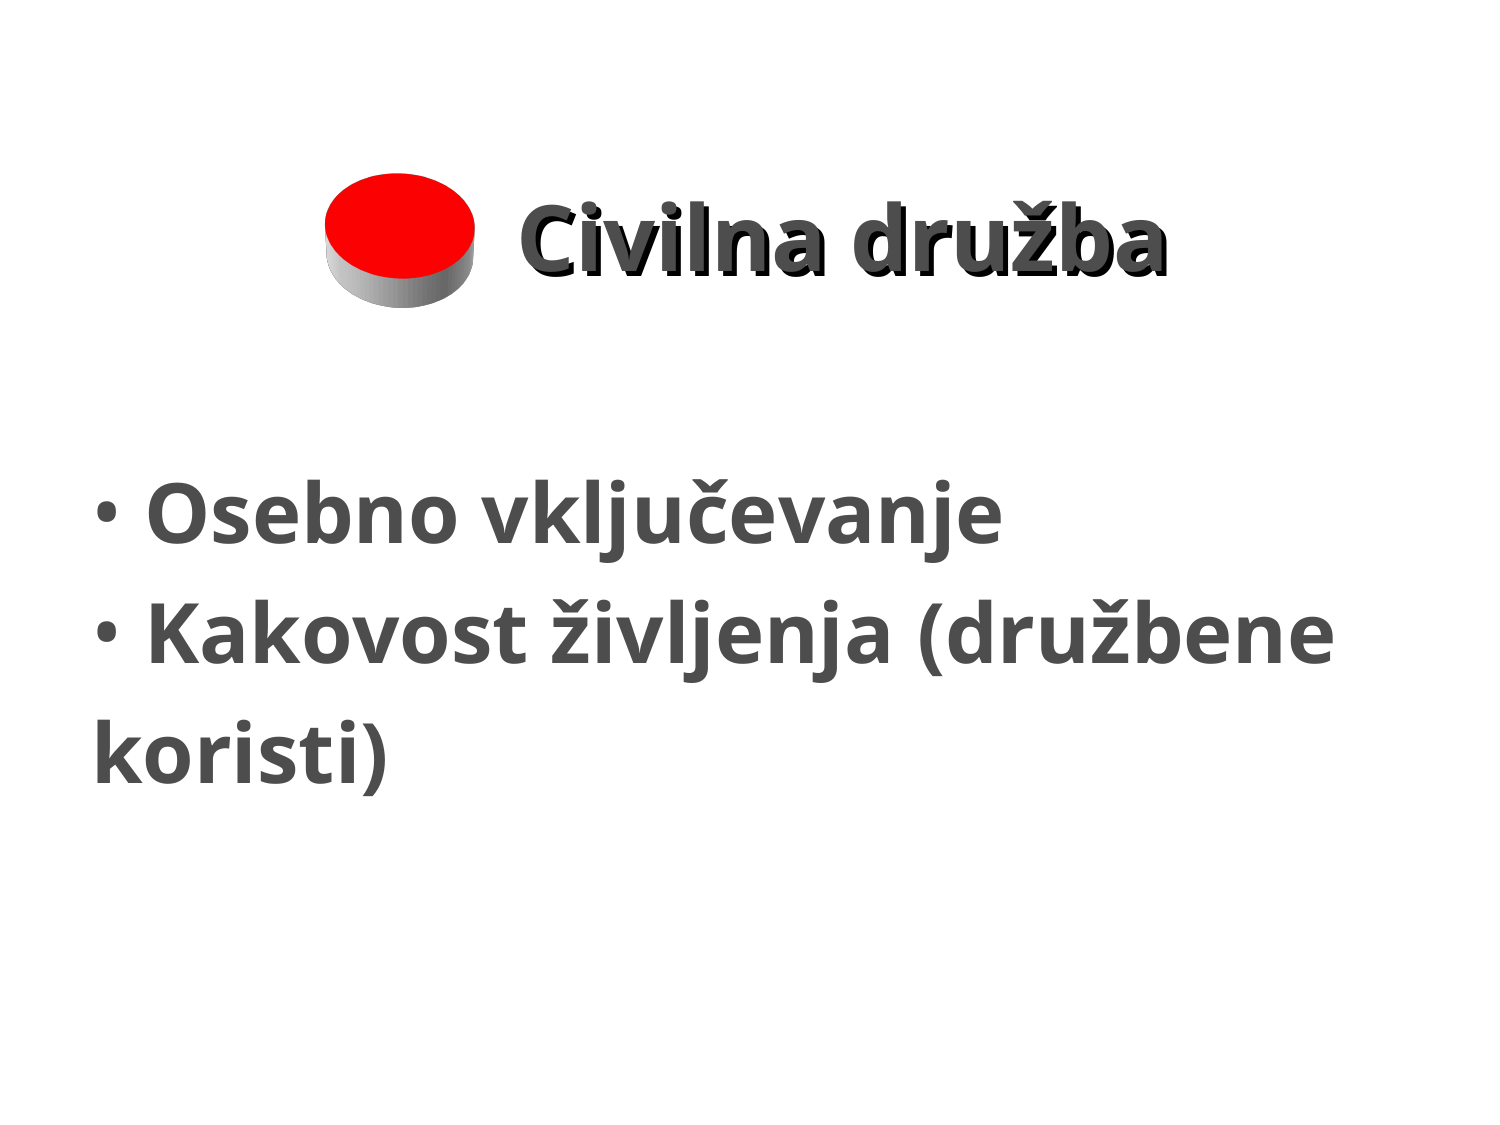

Civilna družba
 Osebno vključevanje
 Kakovost življenja (družbene koristi)